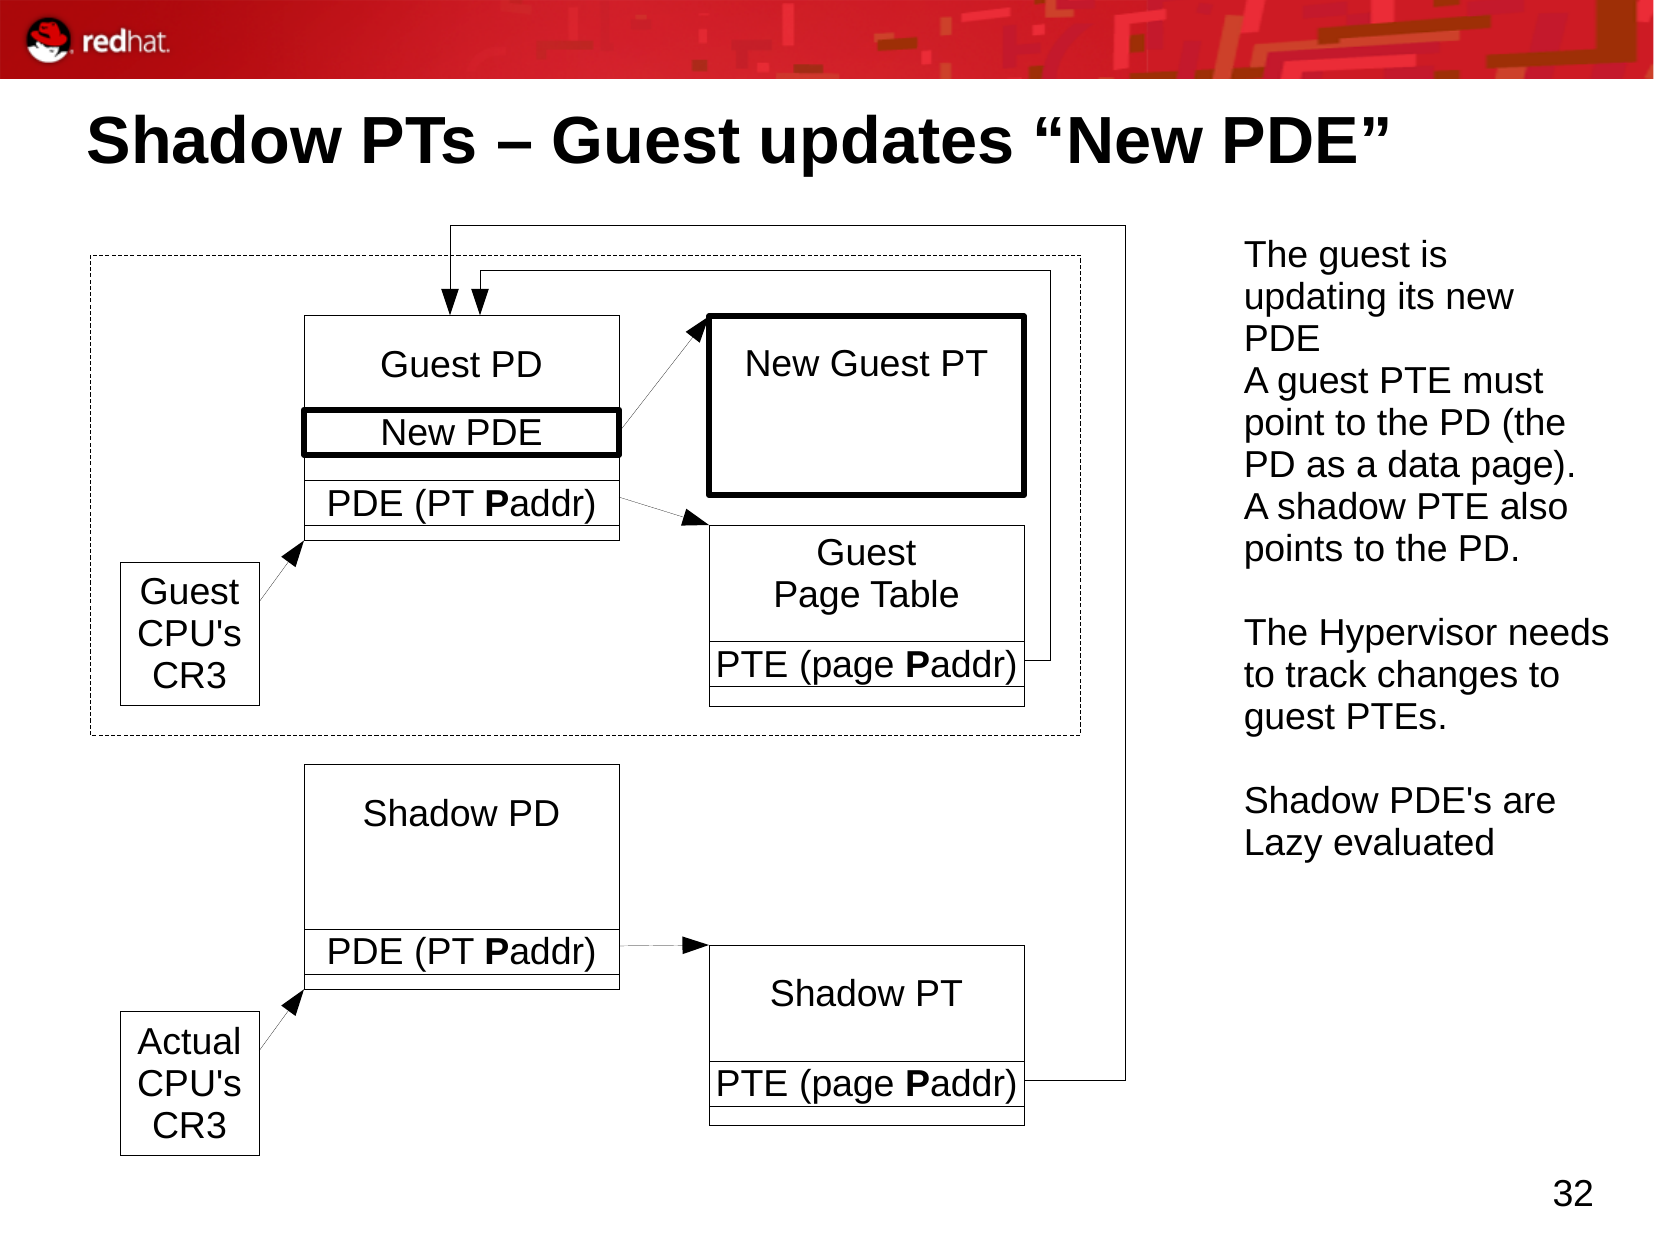

# Shadow PTs – Guest updates “New PDE”
The guest is
updating its new
PDE
A guest PTE must
point to the PD (the
PD as a data page).
A shadow PTE also
points to the PD.
The Hypervisor needs
to track changes to
guest PTEs.
Shadow PDE's are
Lazy evaluated
Guest PD
New Guest PT
New PDE
PDE (PT Paddr)
Guest
Page Table
Guest
CPU's
CR3
PTE (page Paddr)
Shadow PD
PDE (PT Paddr)
Shadow PT
Actual
CPU's
CR3
PTE (page Paddr)